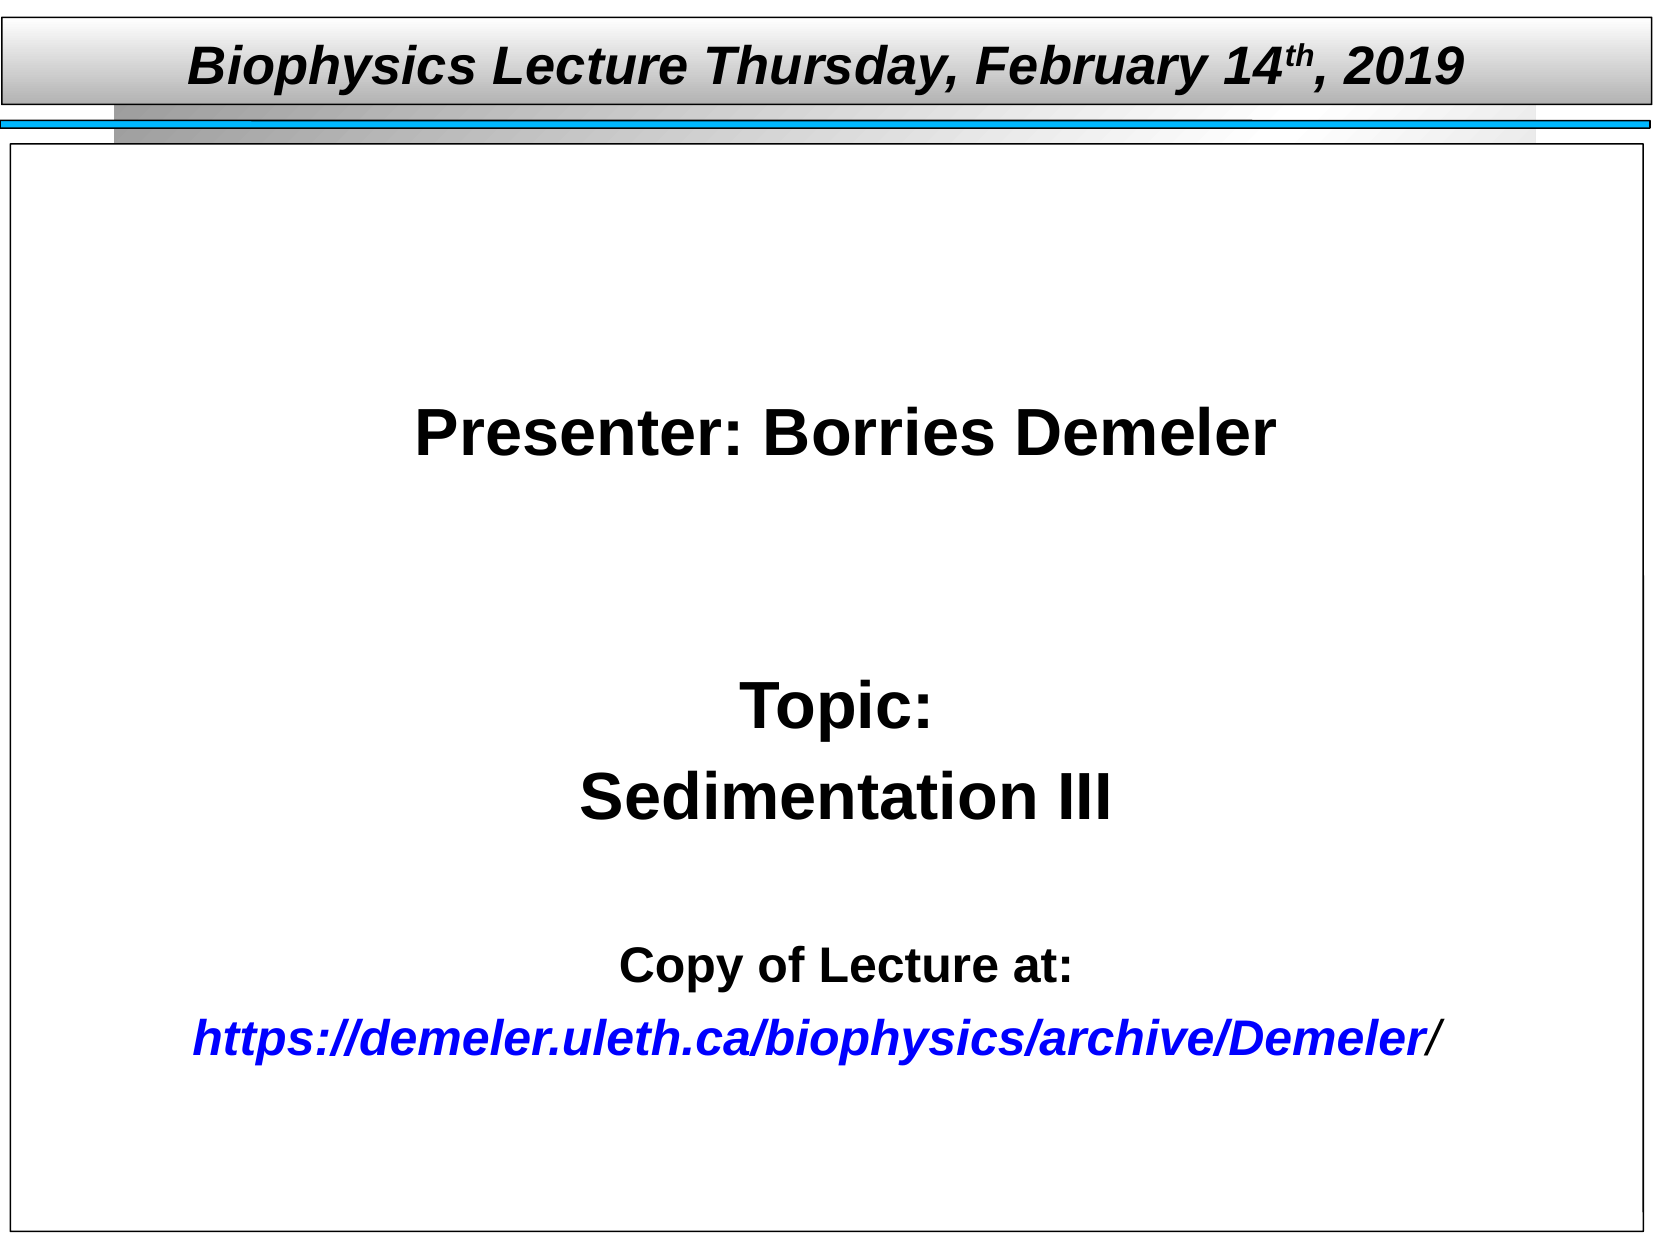

Biophysics Lecture Thursday, February 14th, 2019
Presenter: Borries Demeler
Topic:
Sedimentation III
Copy of Lecture at:
https://demeler.uleth.ca/biophysics/archive/Demeler/